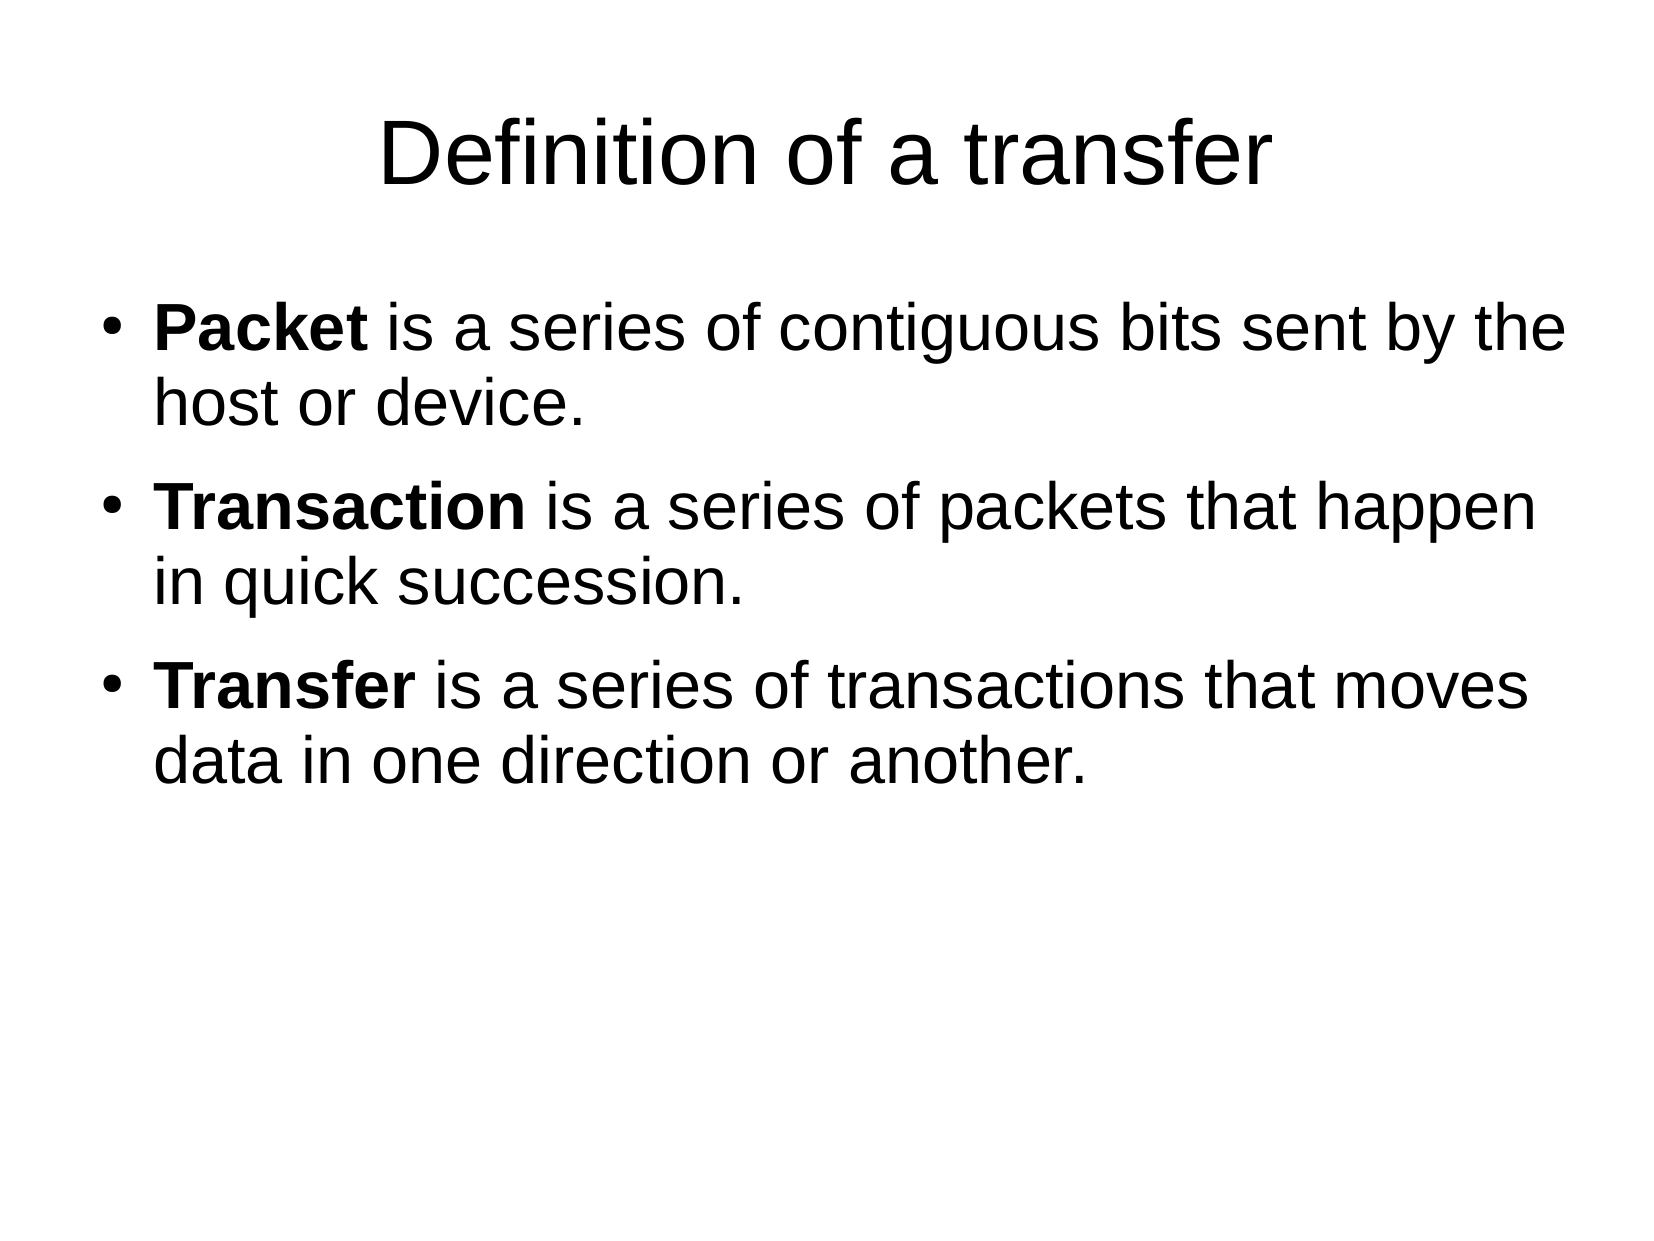

# Definition of a transfer
Packet is a series of contiguous bits sent by the host or device.
Transaction is a series of packets that happen in quick succession.
Transfer is a series of transactions that moves data in one direction or another.